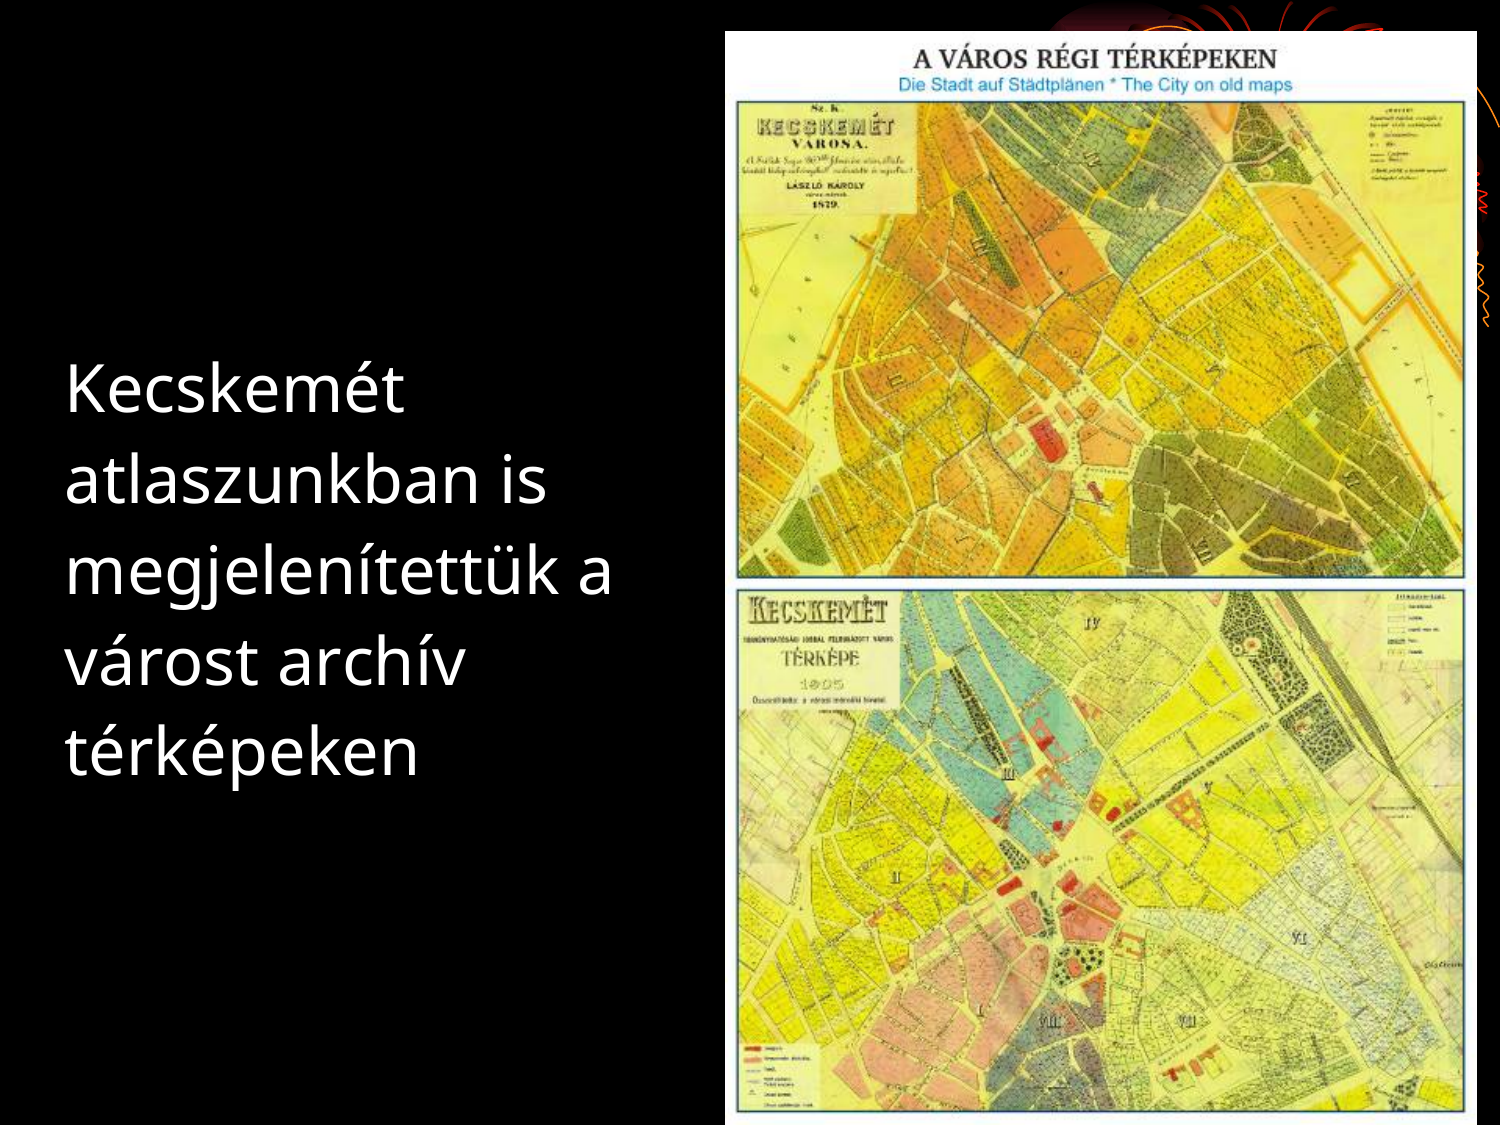

# Kecskemét atlaszunkban is megjelenítettük a várost archív térképeken